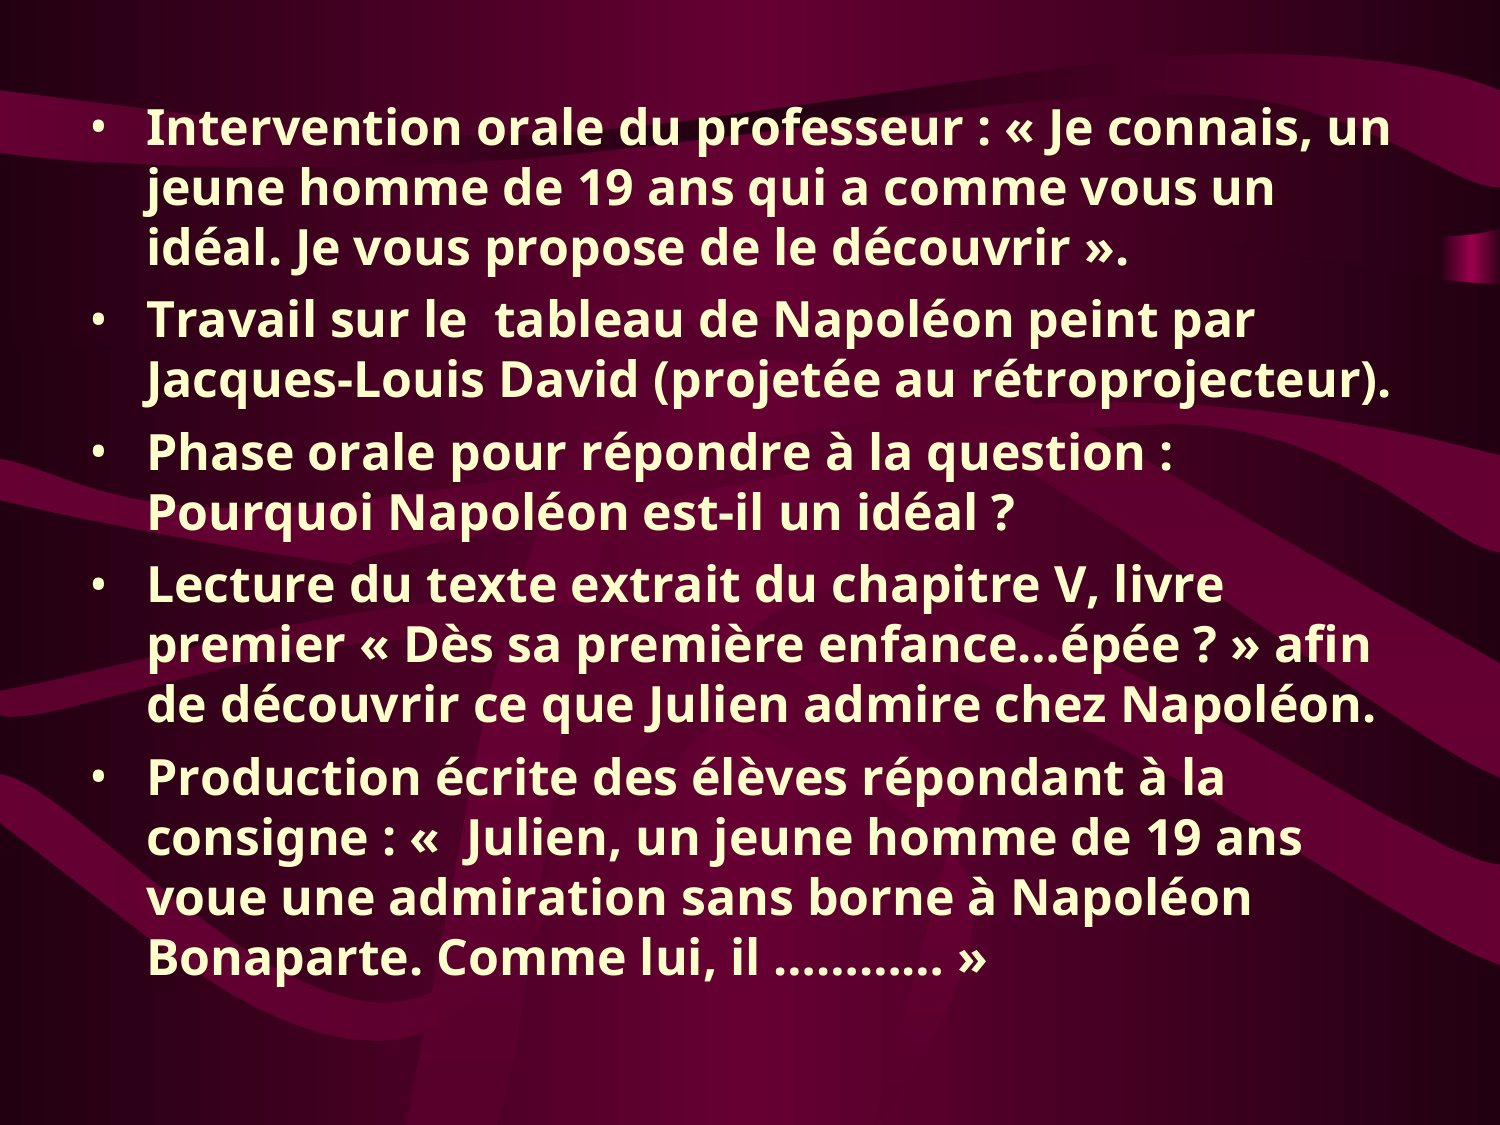

Intervention orale du professeur : « Je connais, un jeune homme de 19 ans qui a comme vous un idéal. Je vous propose de le découvrir ».
Travail sur le tableau de Napoléon peint par Jacques-Louis David (projetée au rétroprojecteur).
Phase orale pour répondre à la question : Pourquoi Napoléon est-il un idéal ?
Lecture du texte extrait du chapitre V, livre premier « Dès sa première enfance…épée ? » afin de découvrir ce que Julien admire chez Napoléon.
Production écrite des élèves répondant à la consigne : «  Julien, un jeune homme de 19 ans voue une admiration sans borne à Napoléon Bonaparte. Comme lui, il ………… »